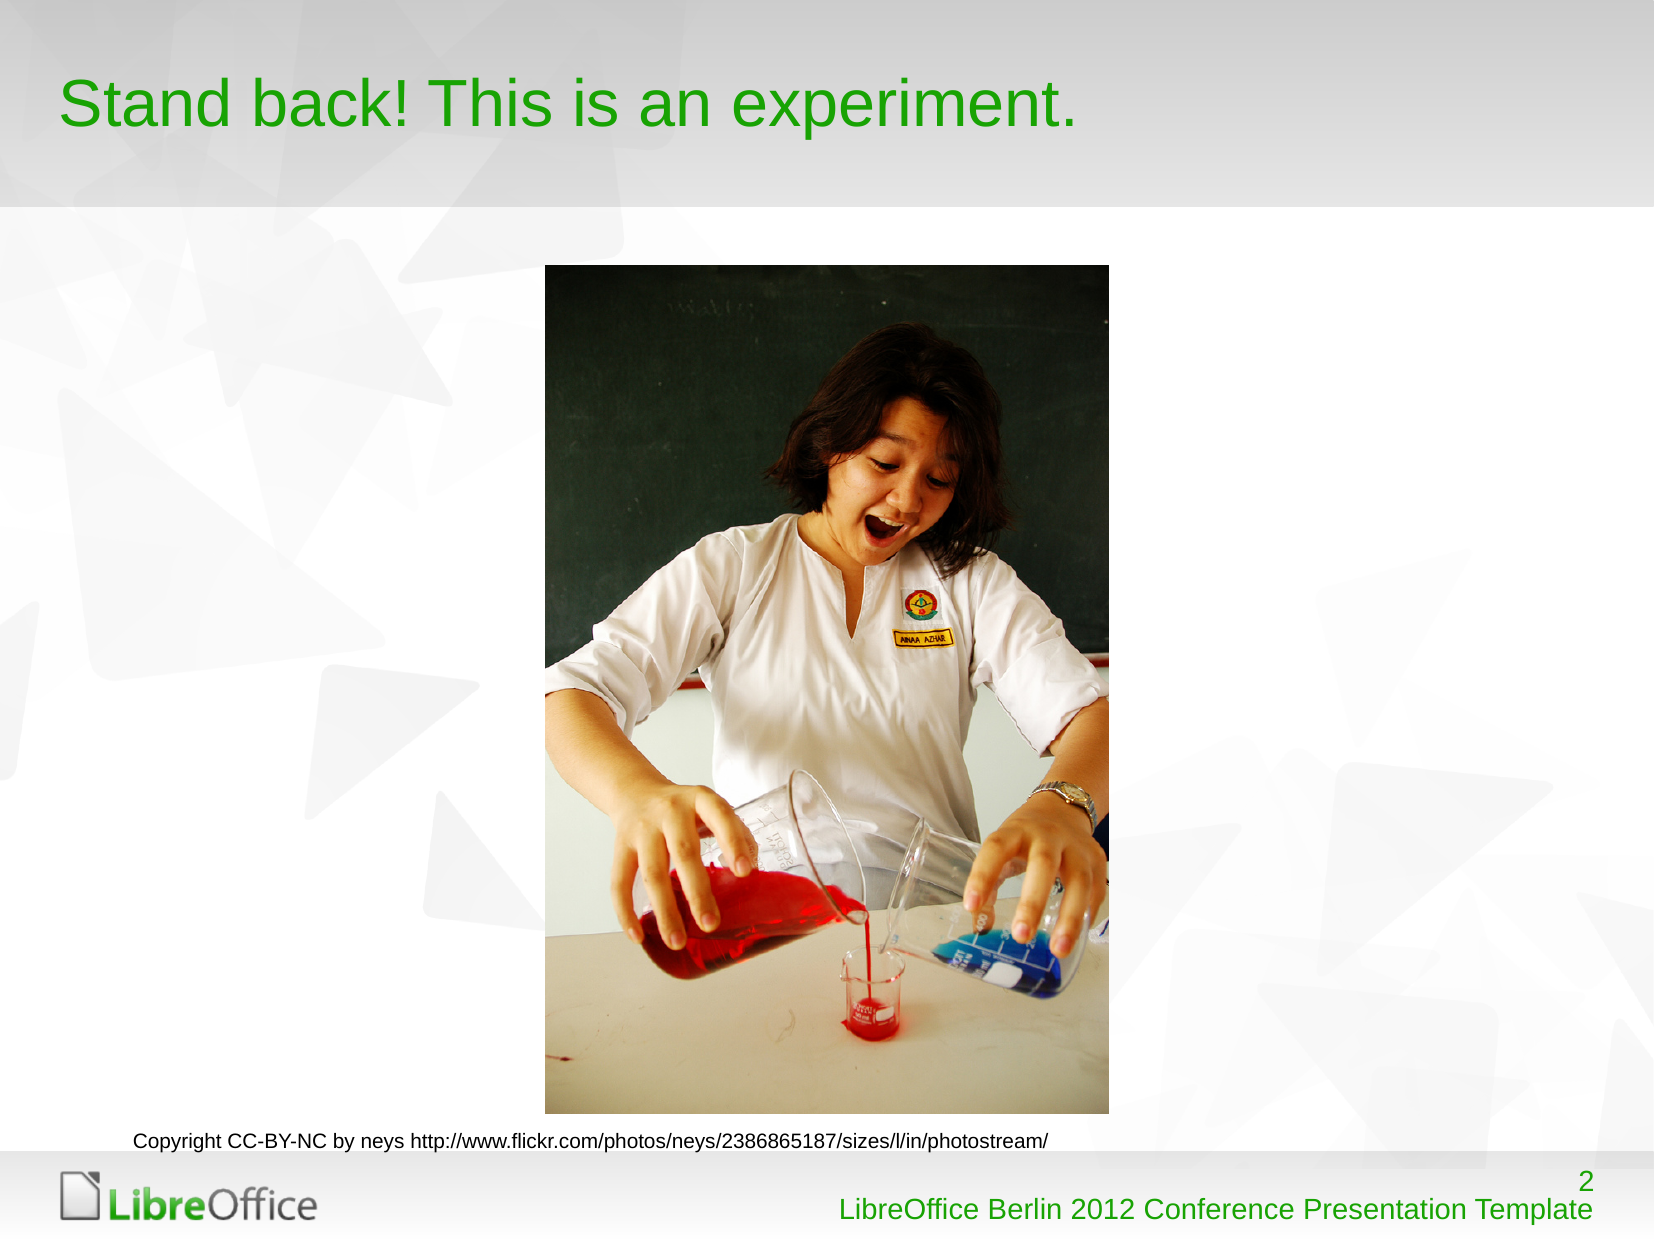

# Stand back! This is an experiment.
Copyright CC-BY-NC by neys http://www.flickr.com/photos/neys/2386865187/sizes/l/in/photostream/
2
LibreOffice Berlin 2012 Conference Presentation Template